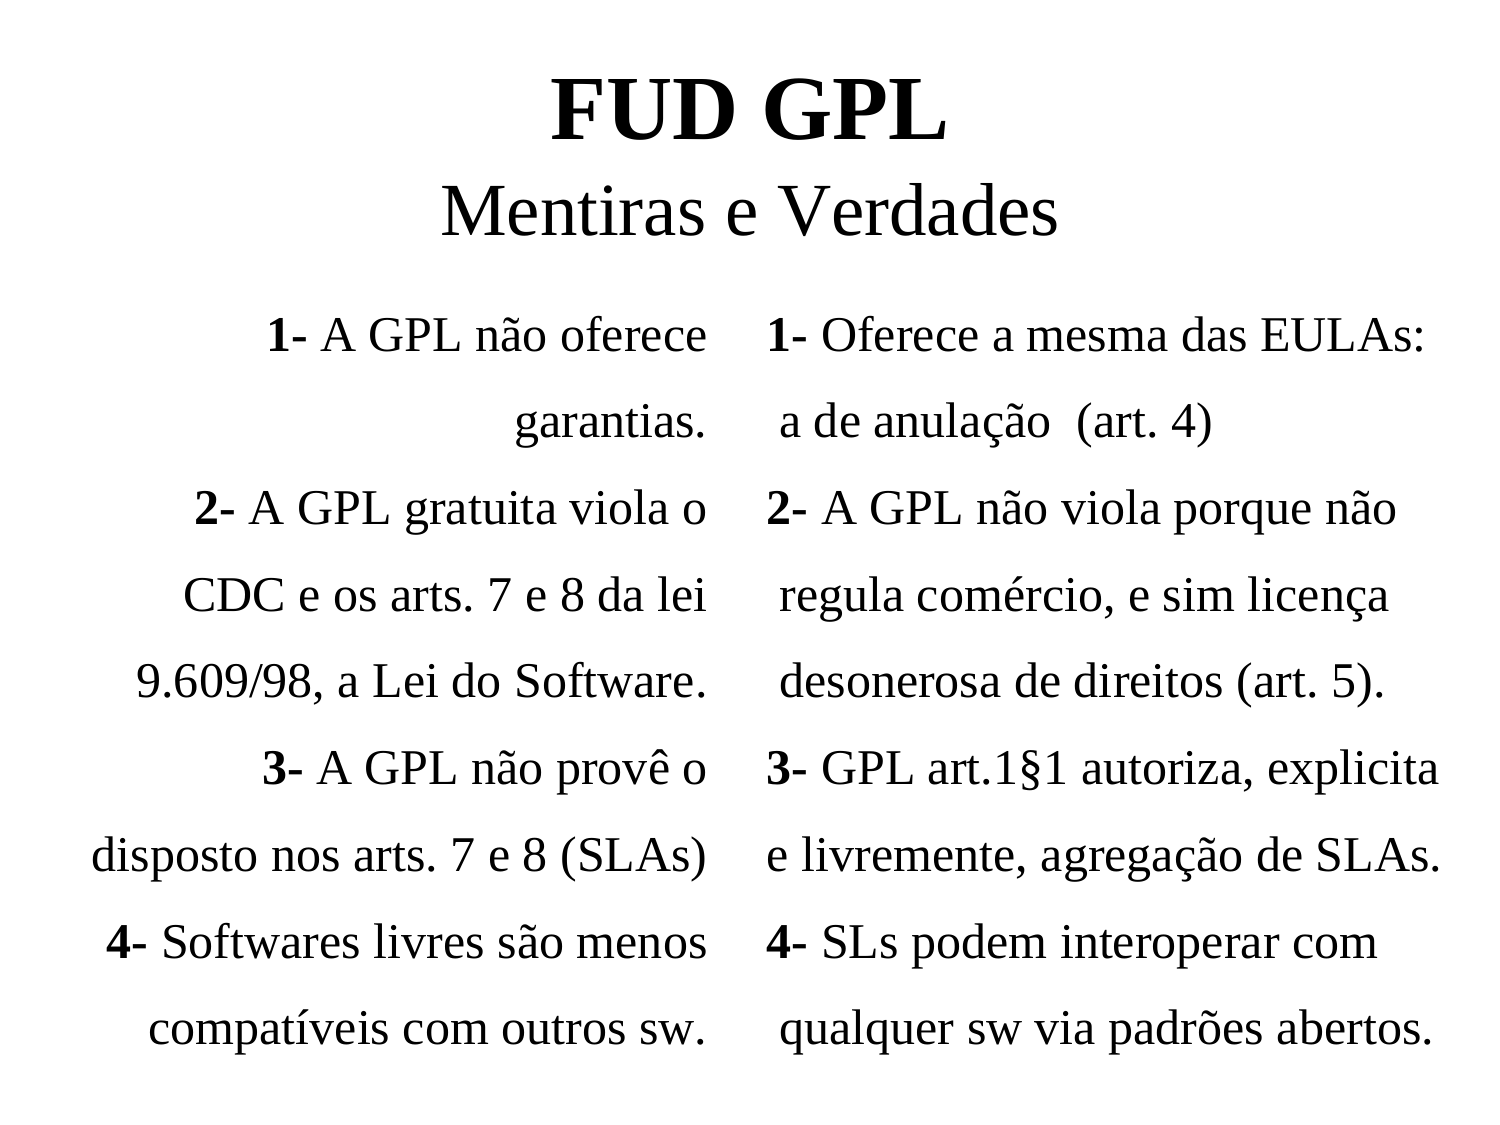

# FUD GPL Mentiras e Verdades
1- A GPL não oferece garantias.
2- A GPL gratuita viola o CDC e os arts. 7 e 8 da lei 9.609/98, a Lei do Software.
3- A GPL não provê o disposto nos arts. 7 e 8 (SLAs)
4- Softwares livres são menos compatíveis com outros sw.
1- Oferece a mesma das EULAs:
 a de anulação (art. 4)
2- A GPL não viola porque não
 regula comércio, e sim licença
 desonerosa de direitos (art. 5).
3- GPL art.1§1 autoriza, explicita
e livremente, agregação de SLAs.
4- SLs podem interoperar com
 qualquer sw via padrões abertos.